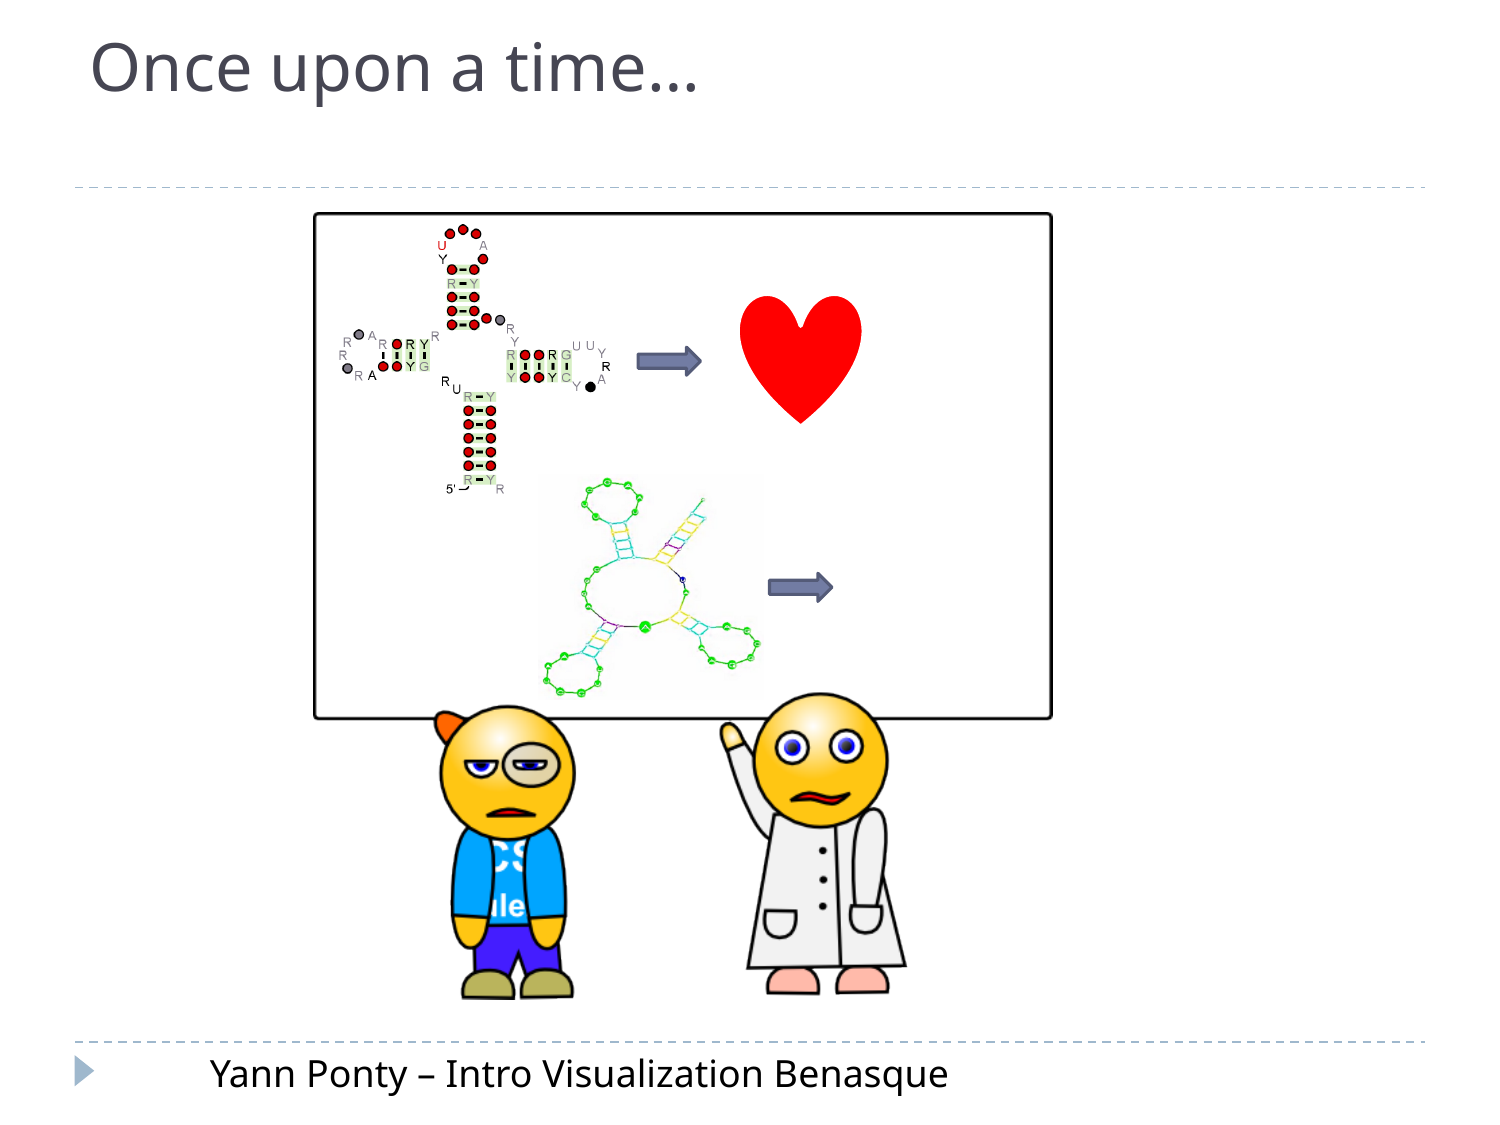

# Once upon a time…
Benasque RNA